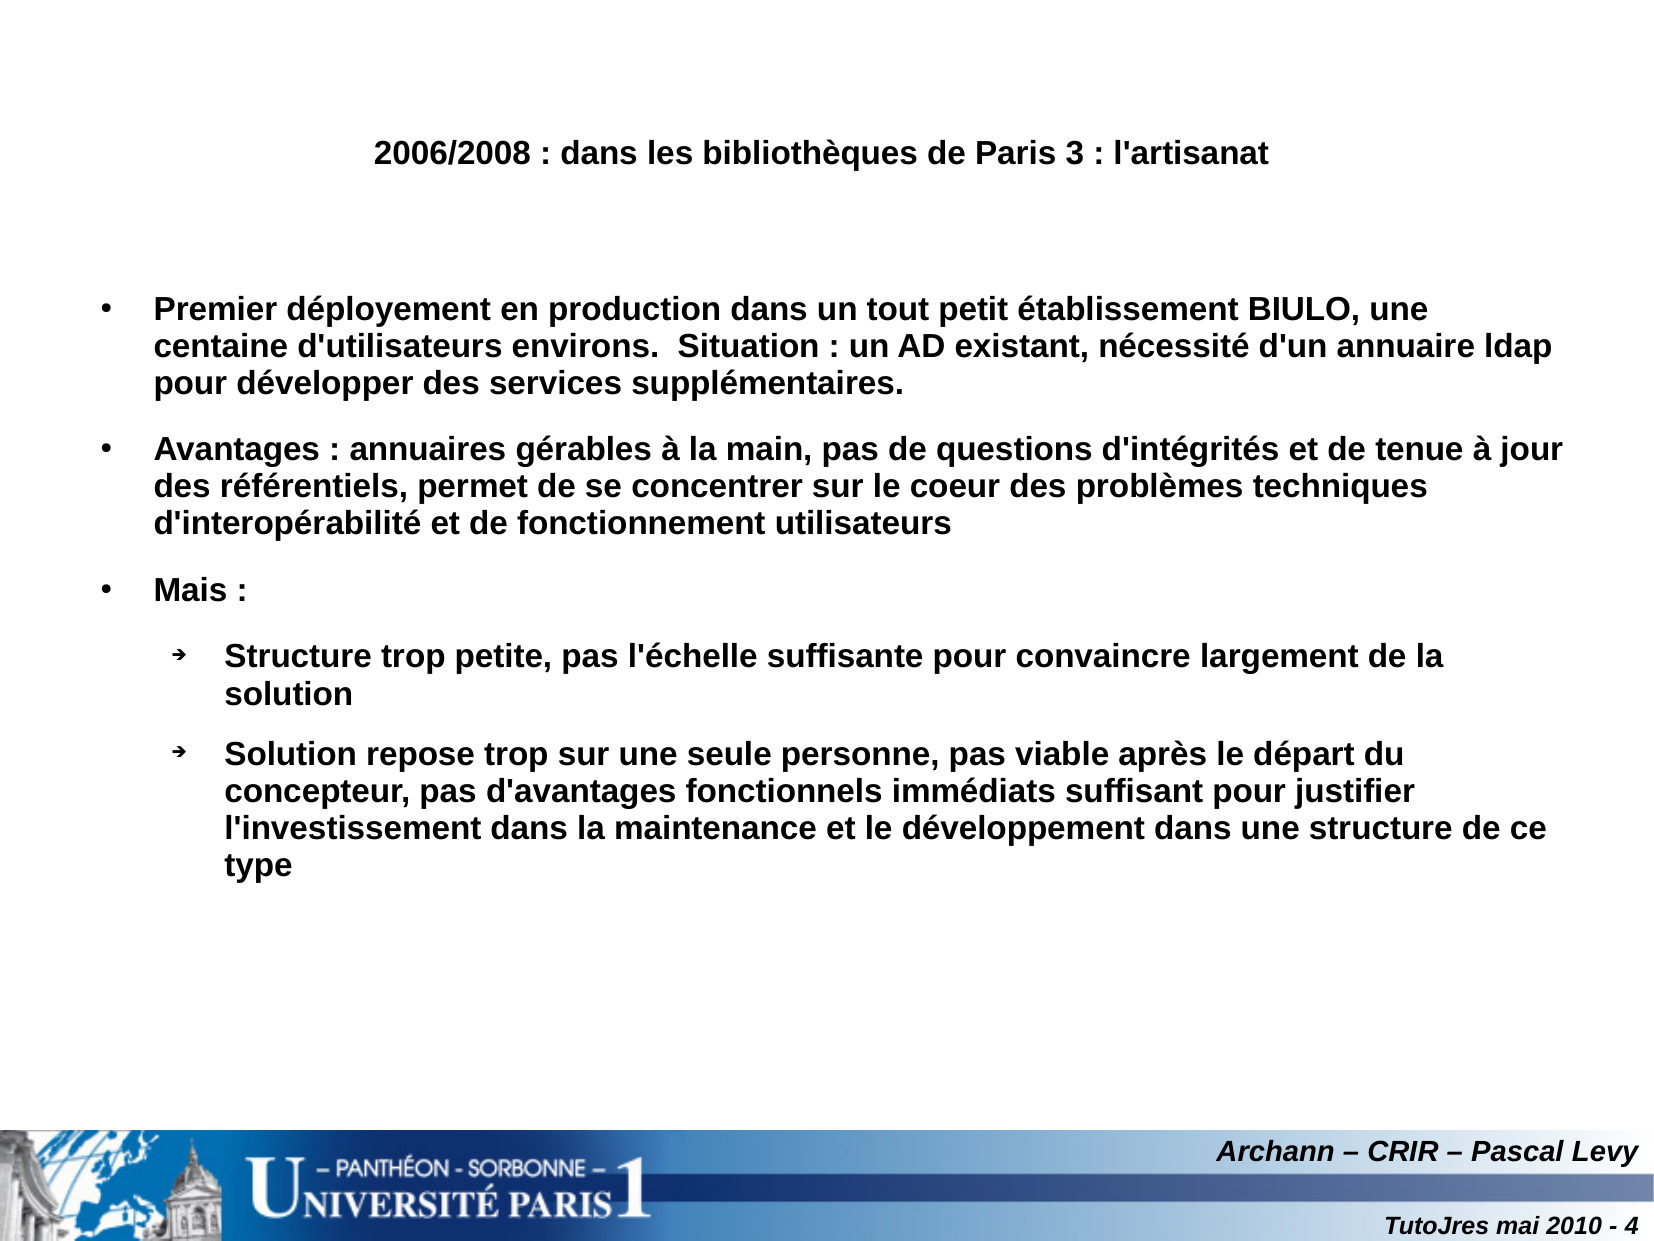

# 2006/2008 : dans les bibliothèques de Paris 3 : l'artisanat
Premier déployement en production dans un tout petit établissement BIULO, une centaine d'utilisateurs environs. Situation : un AD existant, nécessité d'un annuaire ldap pour développer des services supplémentaires.
Avantages : annuaires gérables à la main, pas de questions d'intégrités et de tenue à jour des référentiels, permet de se concentrer sur le coeur des problèmes techniques d'interopérabilité et de fonctionnement utilisateurs
Mais :
Structure trop petite, pas l'échelle suffisante pour convaincre largement de la solution
Solution repose trop sur une seule personne, pas viable après le départ du concepteur, pas d'avantages fonctionnels immédiats suffisant pour justifier l'investissement dans la maintenance et le développement dans une structure de ce type